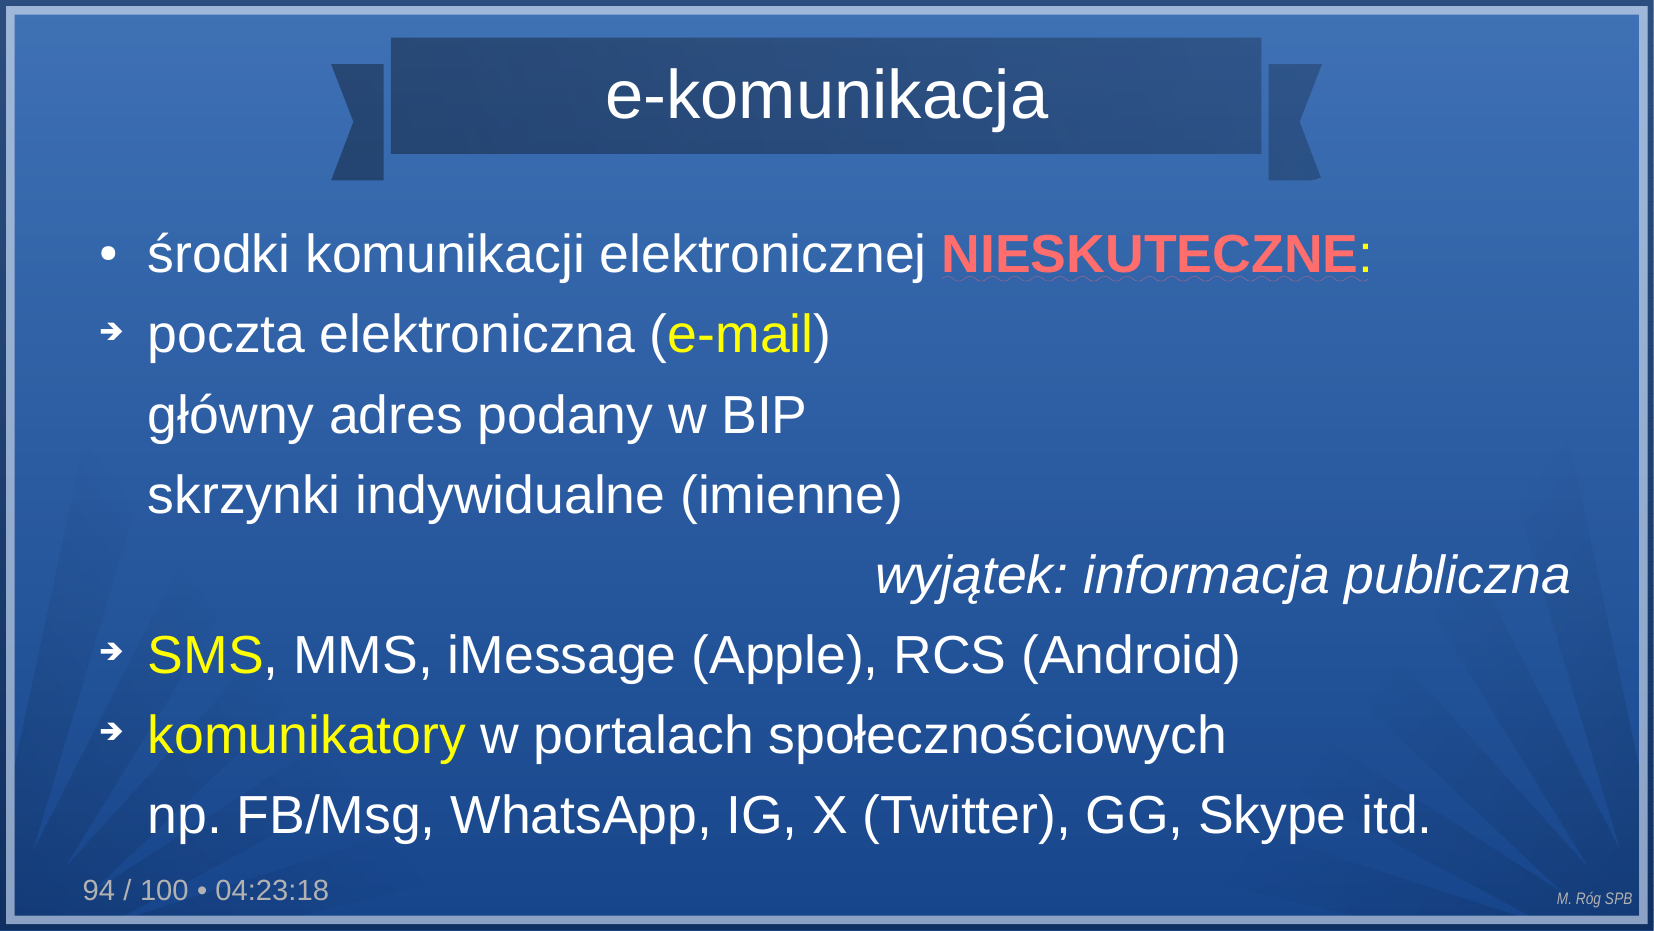

# e-komunikacja
środki komunikacji elektronicznej NIESKUTECZNE:
poczta elektroniczna (e-mail)
główny adres podany w BIP
skrzynki indywidualne (imienne)
wyjątek: informacja publiczna
SMS, MMS, iMessage (Apple), RCS (Android)
komunikatory w portalach społecznościowych
np. FB/Msg, WhatsApp, IG, X (Twitter), GG, Skype itd.